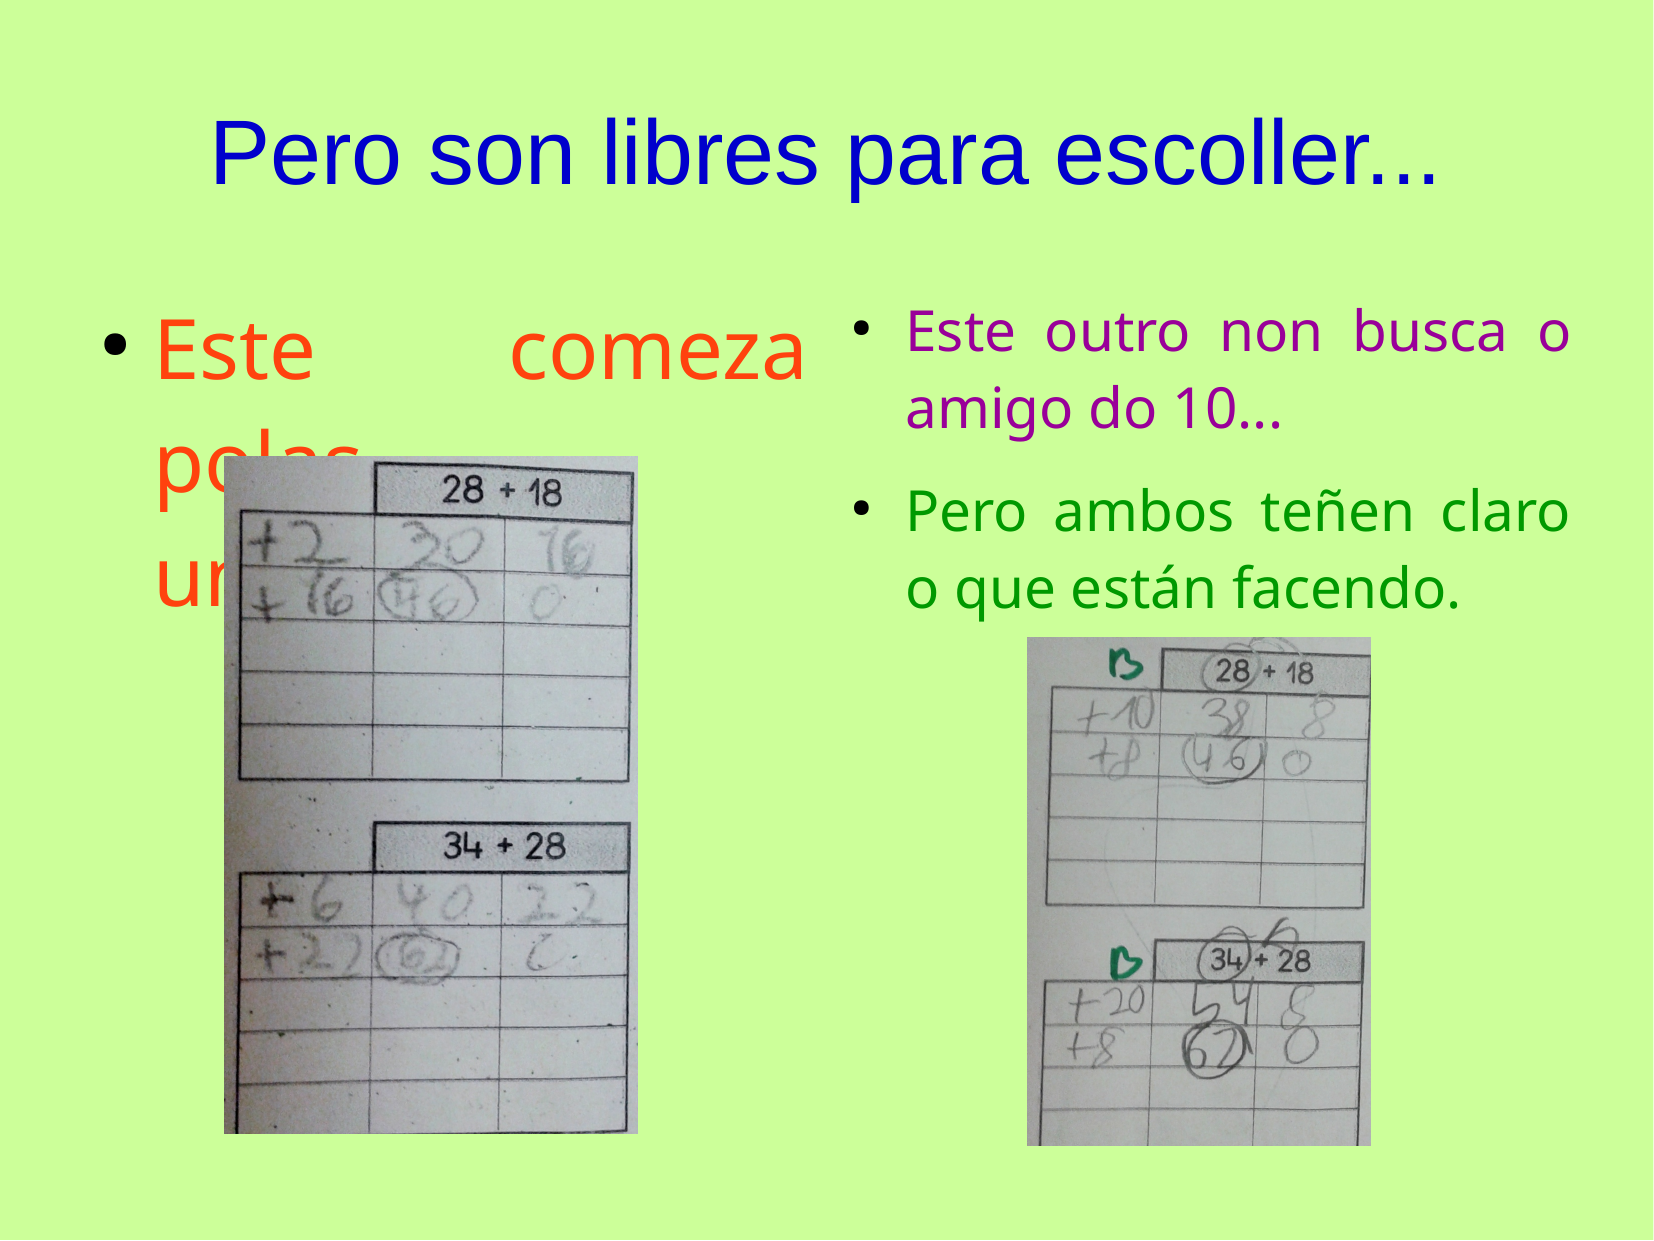

# Pero son libres para escoller...
Este comeza polas unidades...
Este outro non busca o amigo do 10...
Pero ambos teñen claro o que están facendo.